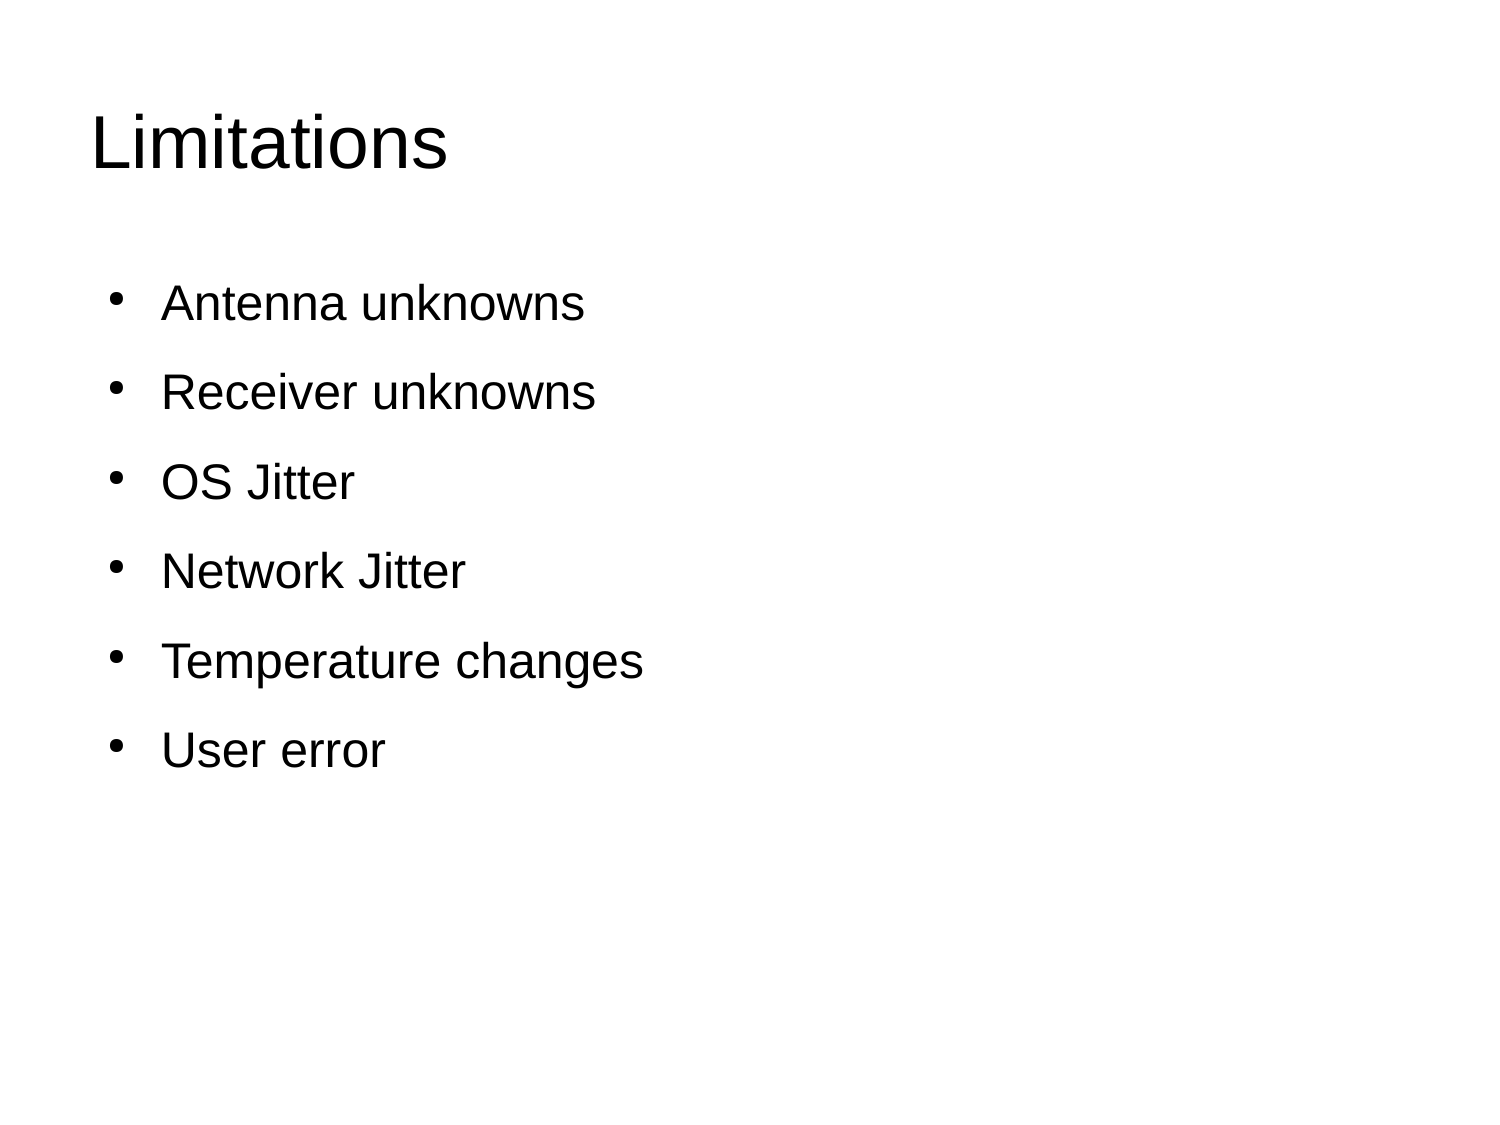

# Limitations
Antenna unknowns
Receiver unknowns
OS Jitter
Network Jitter
Temperature changes
User error